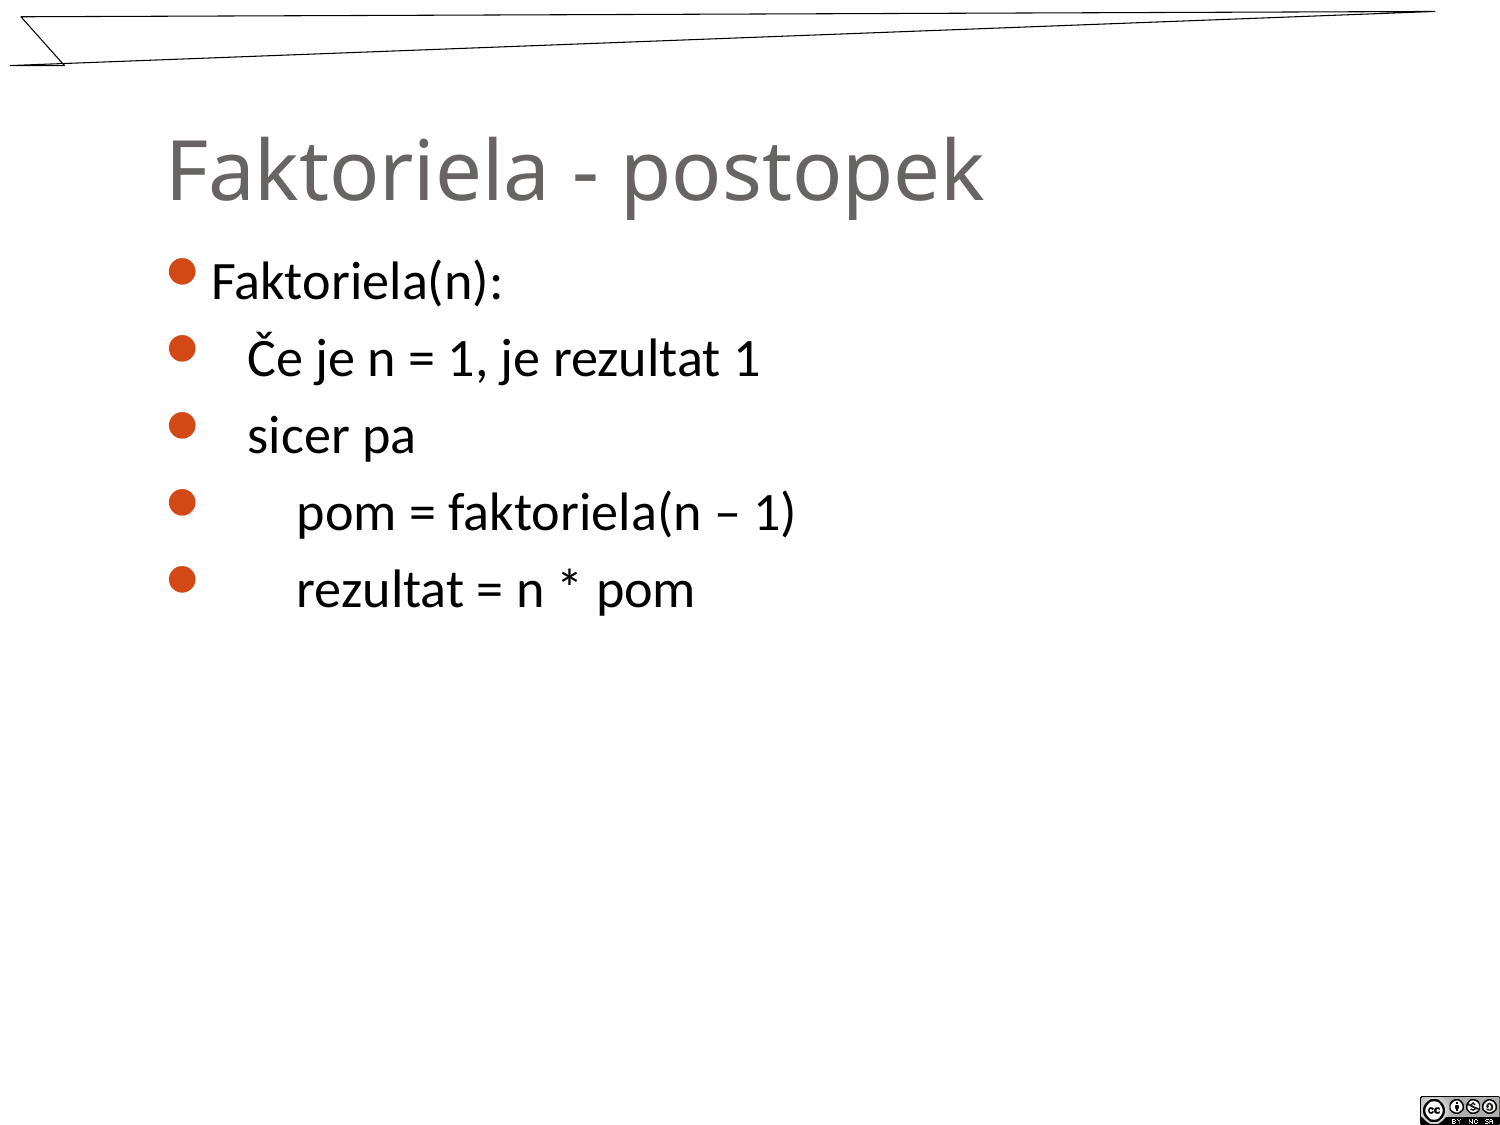

# Faktoriela - postopek
Faktoriela(n):
 Če je n = 1, je rezultat 1
 sicer pa
 pom = faktoriela(n – 1)
 rezultat = n * pom